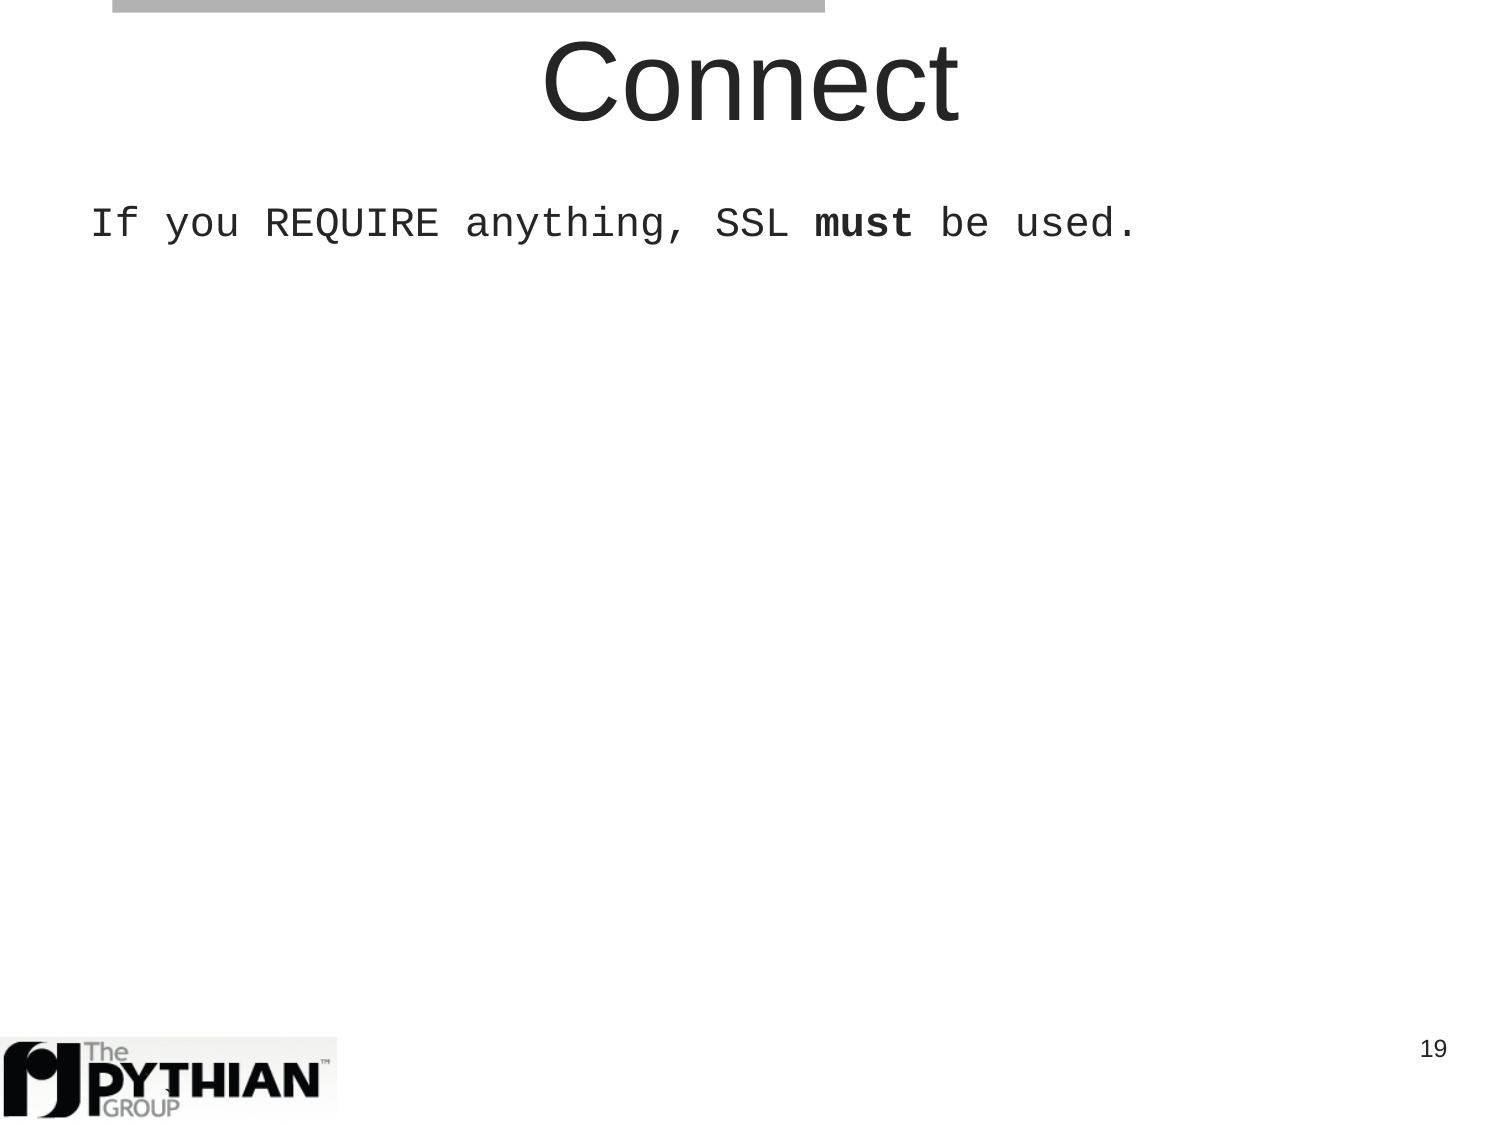

Connect
If you REQUIRE anything, SSL must be used.